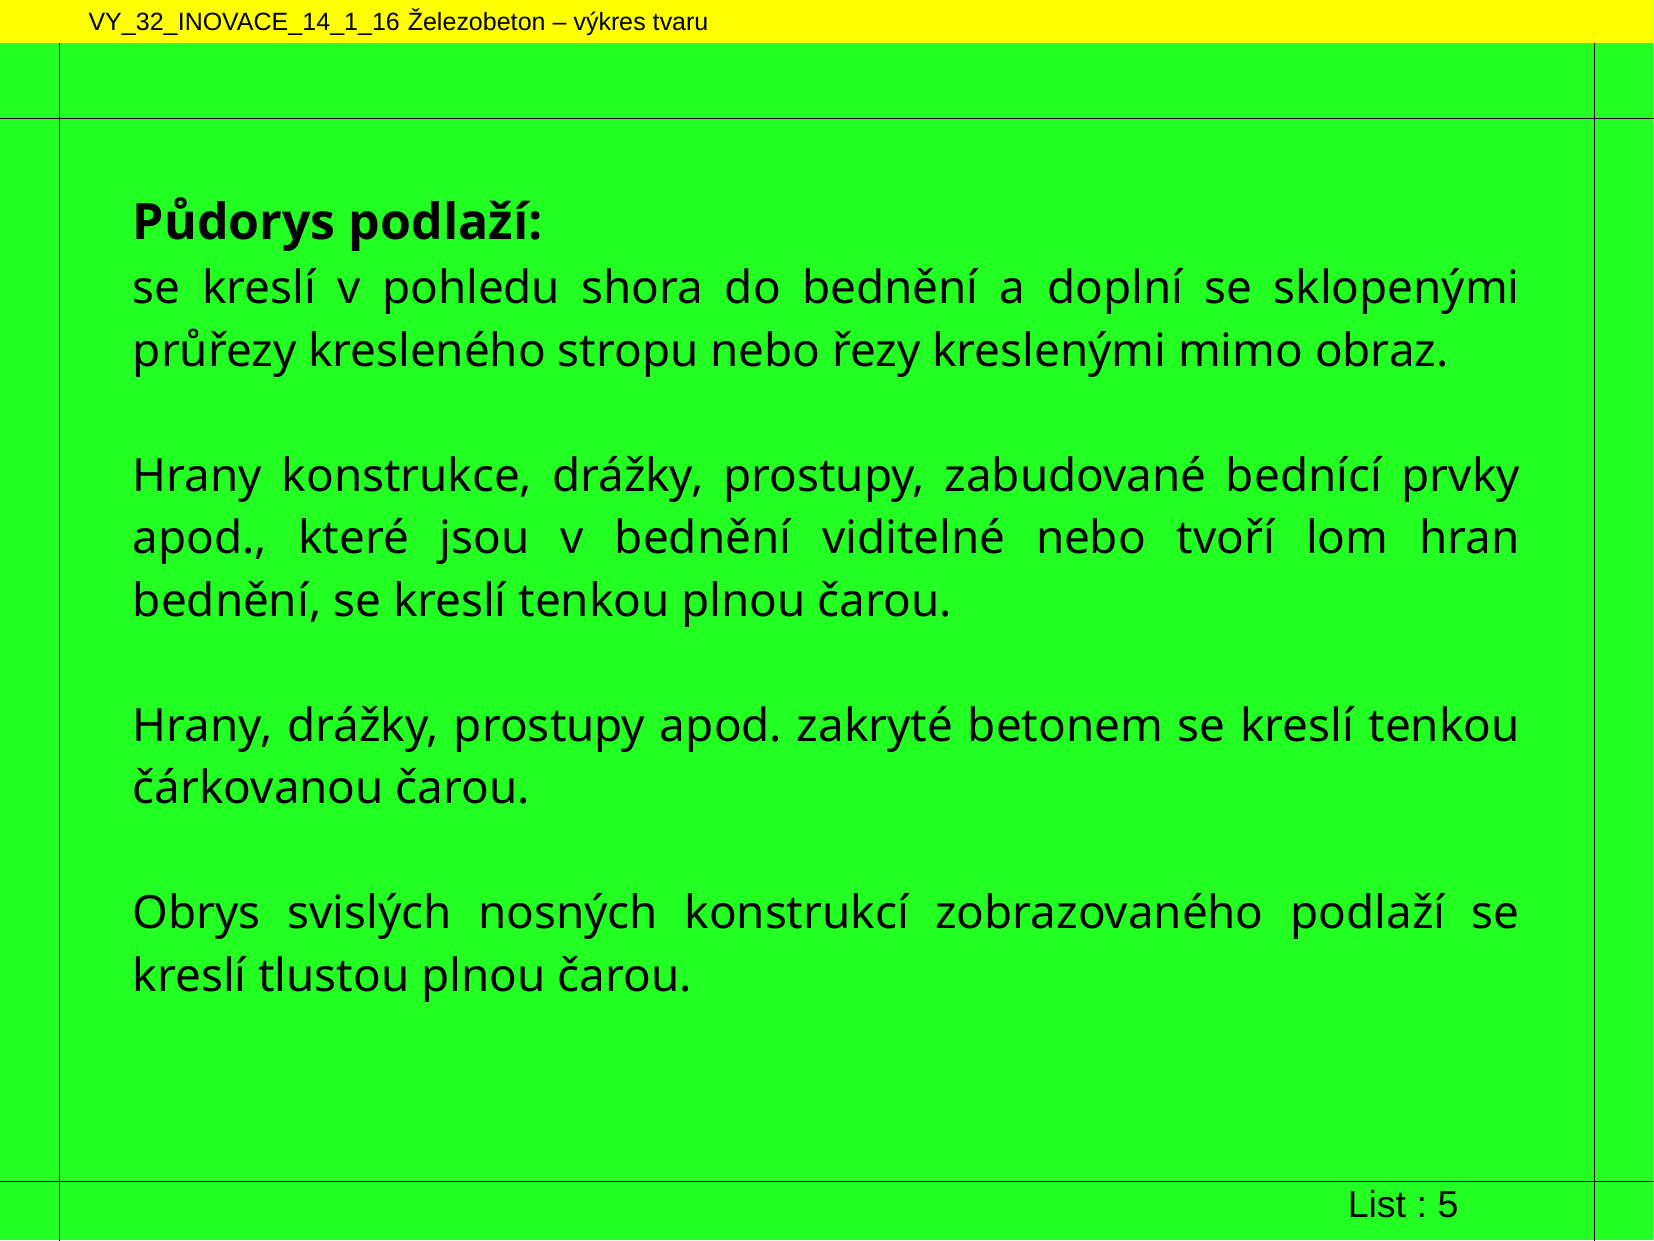

VY_32_INOVACE_14_1_16 Železobeton – výkres tvaru
Půdorys podlaží:
se kreslí v pohledu shora do bednění a doplní se sklopenými průřezy kresleného stropu nebo řezy kreslenými mimo obraz.
Hrany konstrukce, drážky, prostupy, zabudované bednící prvky apod., které jsou v bednění viditelné nebo tvoří lom hran bednění, se kreslí tenkou plnou čarou.
Hrany, drážky, prostupy apod. zakryté betonem se kreslí tenkou čárkovanou čarou.
Obrys svislých nosných konstrukcí zobrazovaného podlaží se kreslí tlustou plnou čarou.
List :